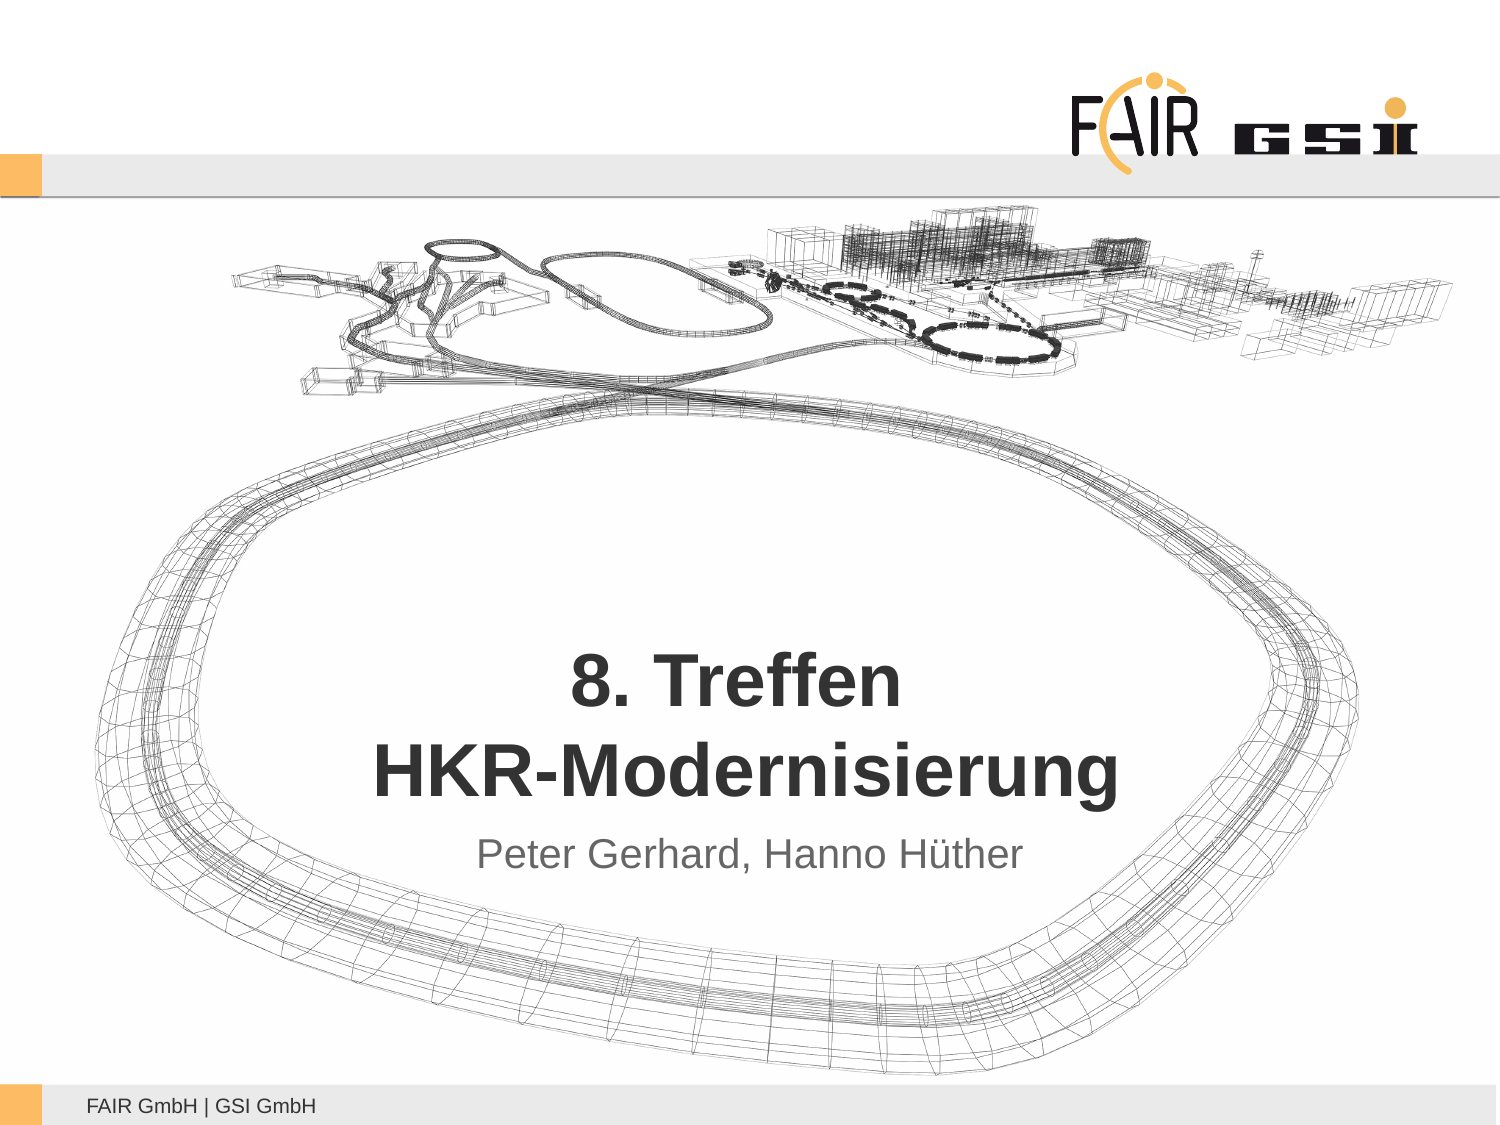

# 8. Treffen HKR-Modernisierung
Peter Gerhard, Hanno Hüther